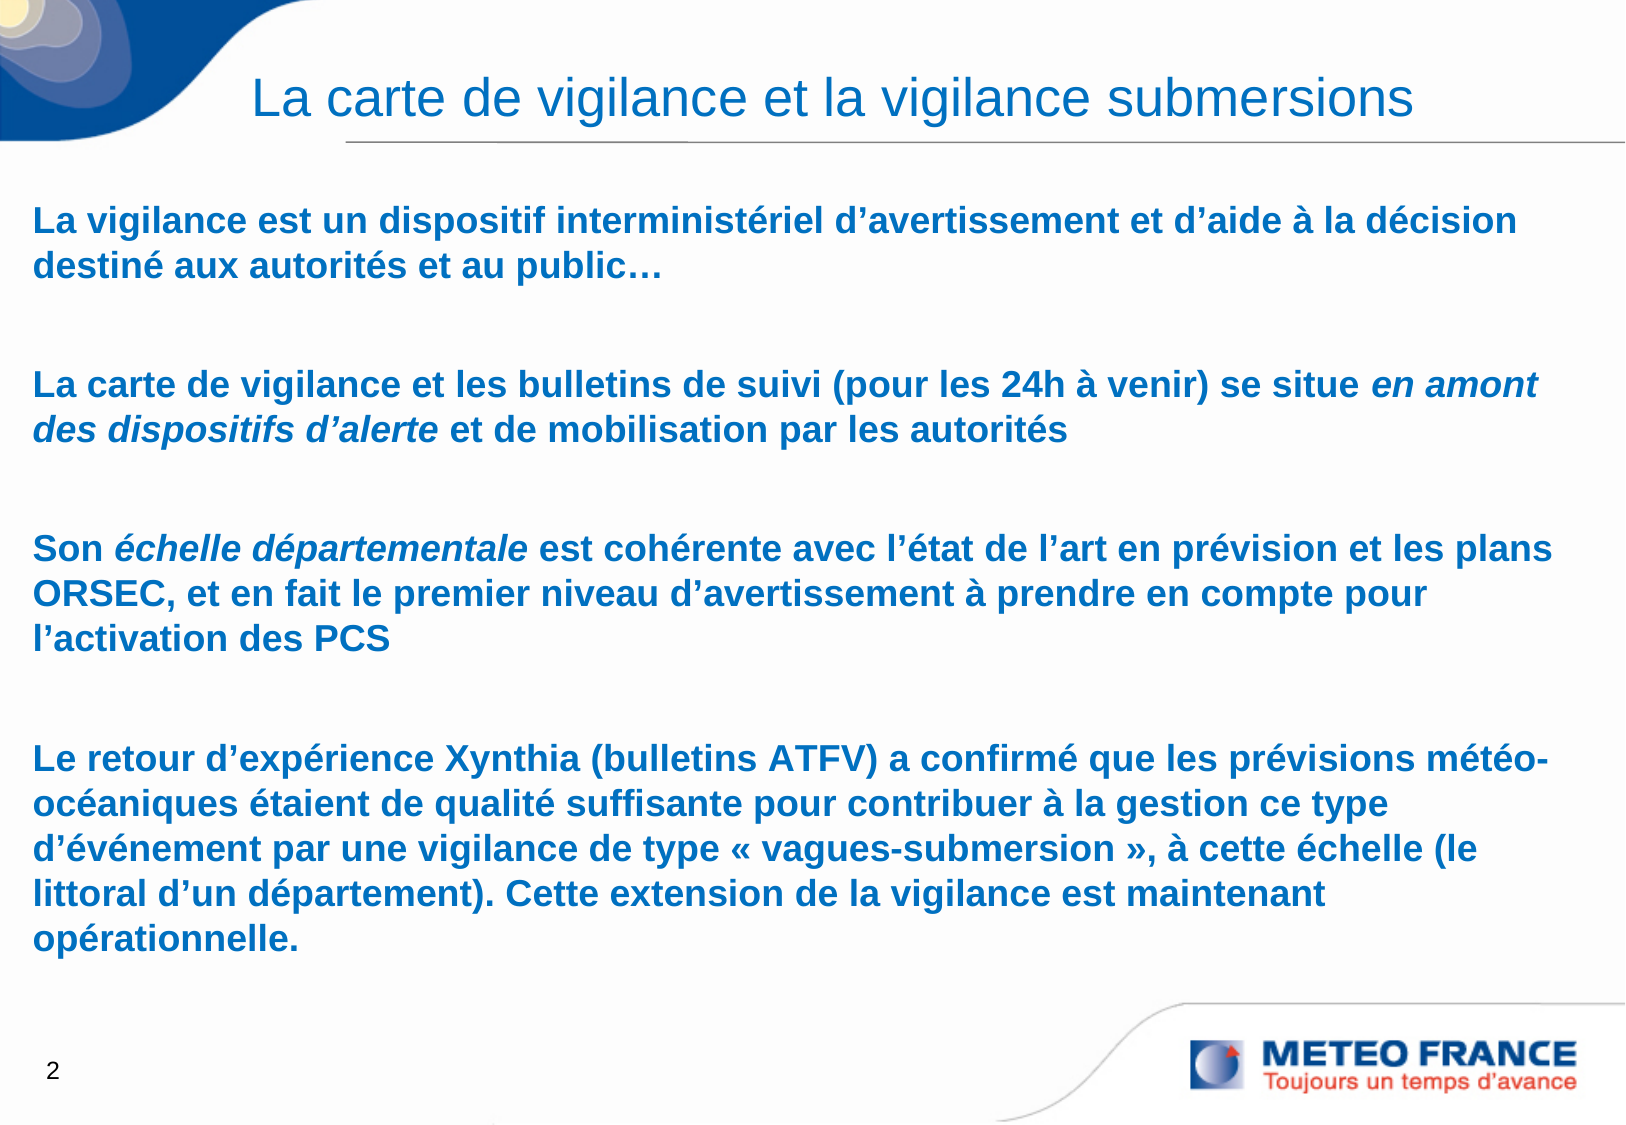

# La carte de vigilance et la vigilance submersions
La vigilance est un dispositif interministériel d’avertissement et d’aide à la décision destiné aux autorités et au public…
La carte de vigilance et les bulletins de suivi (pour les 24h à venir) se situe en amont des dispositifs d’alerte et de mobilisation par les autorités
Son échelle départementale est cohérente avec l’état de l’art en prévision et les plans ORSEC, et en fait le premier niveau d’avertissement à prendre en compte pour l’activation des PCS
Le retour d’expérience Xynthia (bulletins ATFV) a confirmé que les prévisions météo-océaniques étaient de qualité suffisante pour contribuer à la gestion ce type d’événement par une vigilance de type « vagues-submersion », à cette échelle (le littoral d’un département). Cette extension de la vigilance est maintenant opérationnelle.